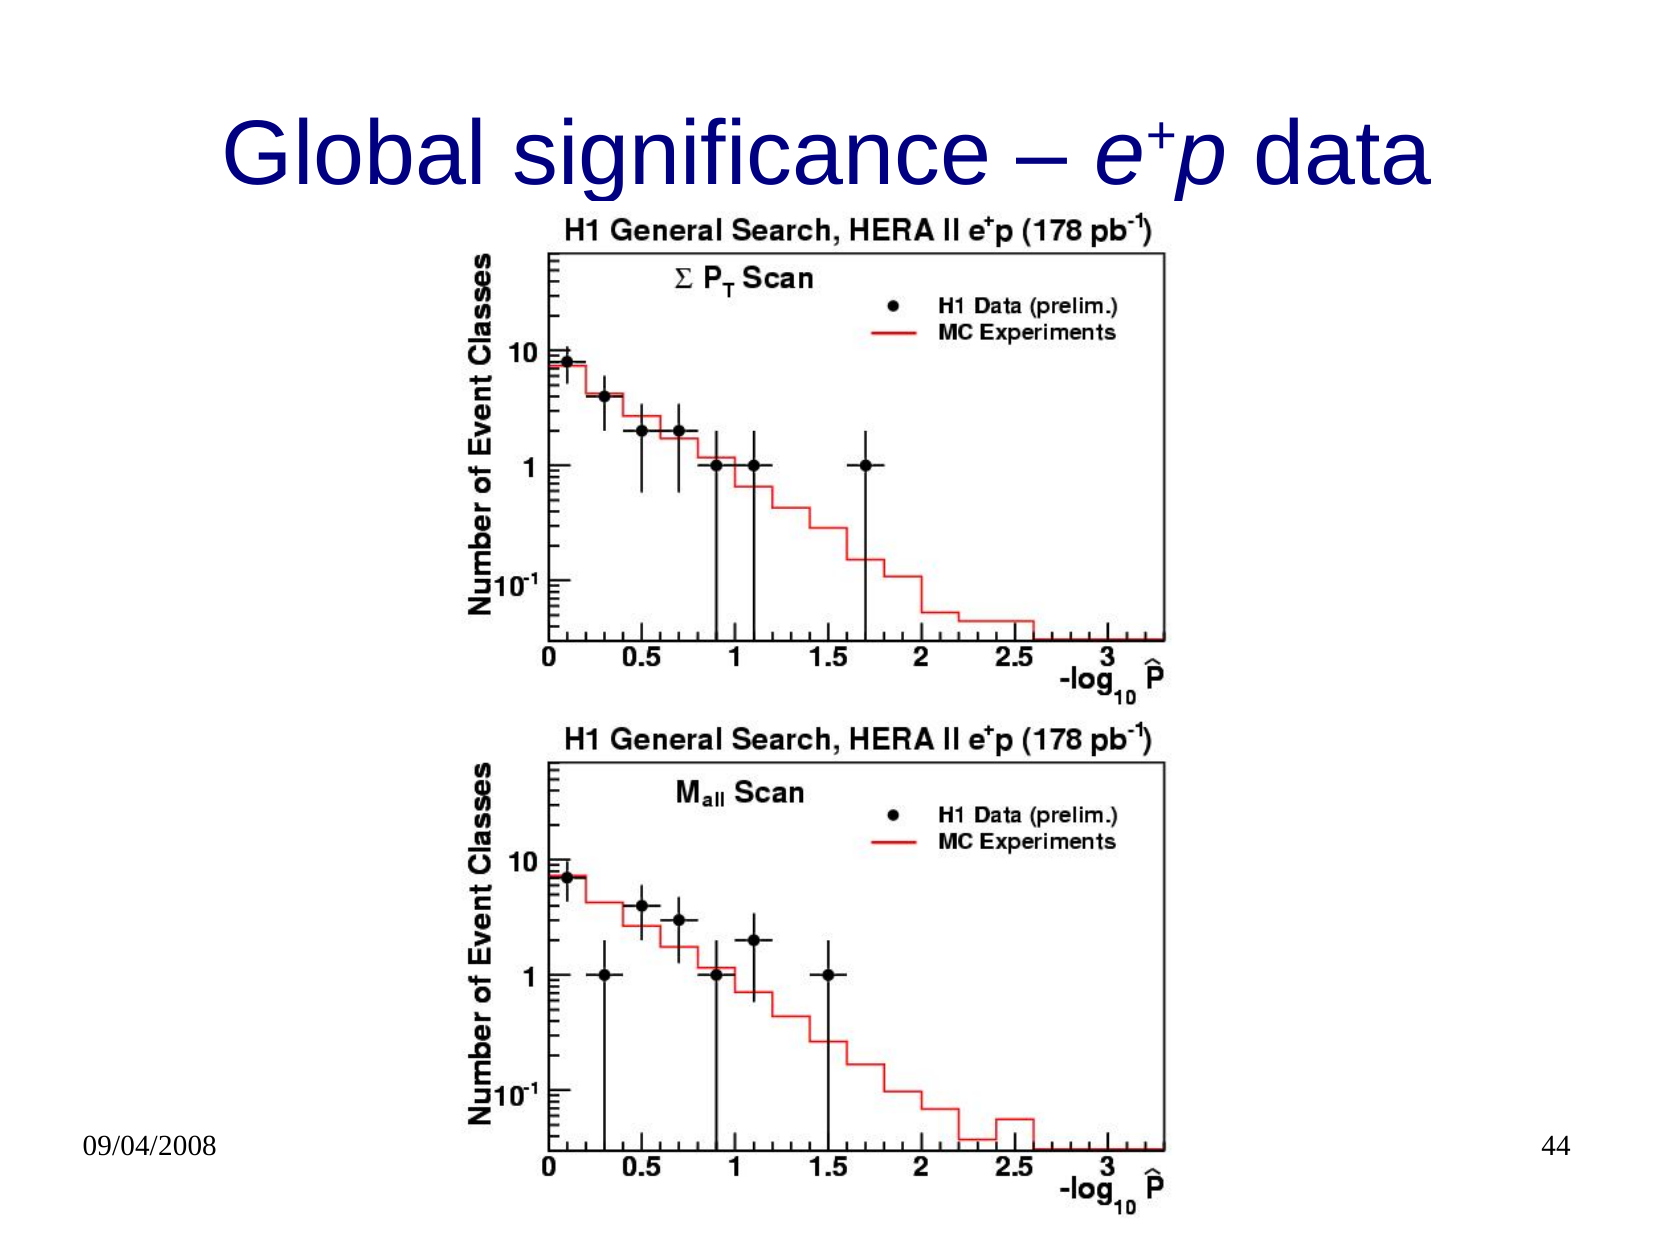

# Global significance – e+p data
09/04/2008
A. Parenti
44